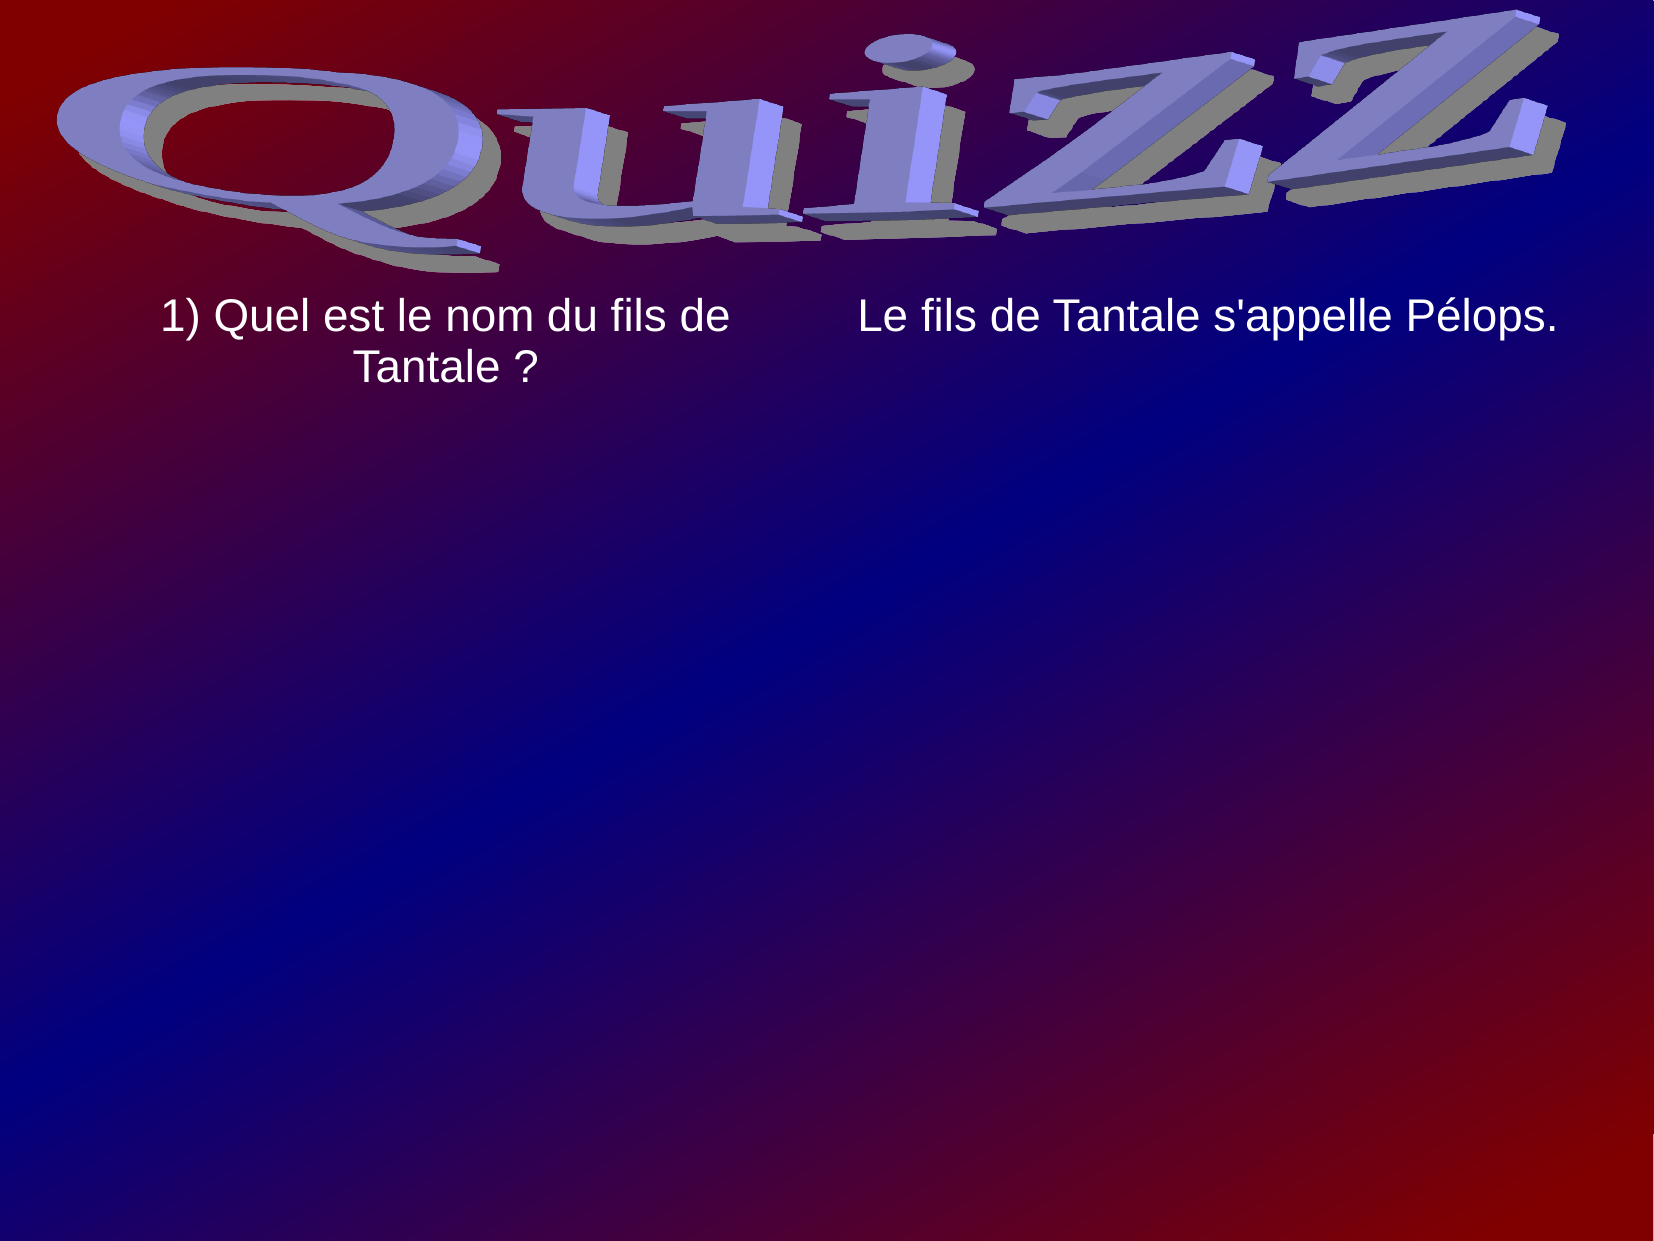

Quizz
#
1) Quel est le nom du fils de Tantale ?
Le fils de Tantale s'appelle Pélops.